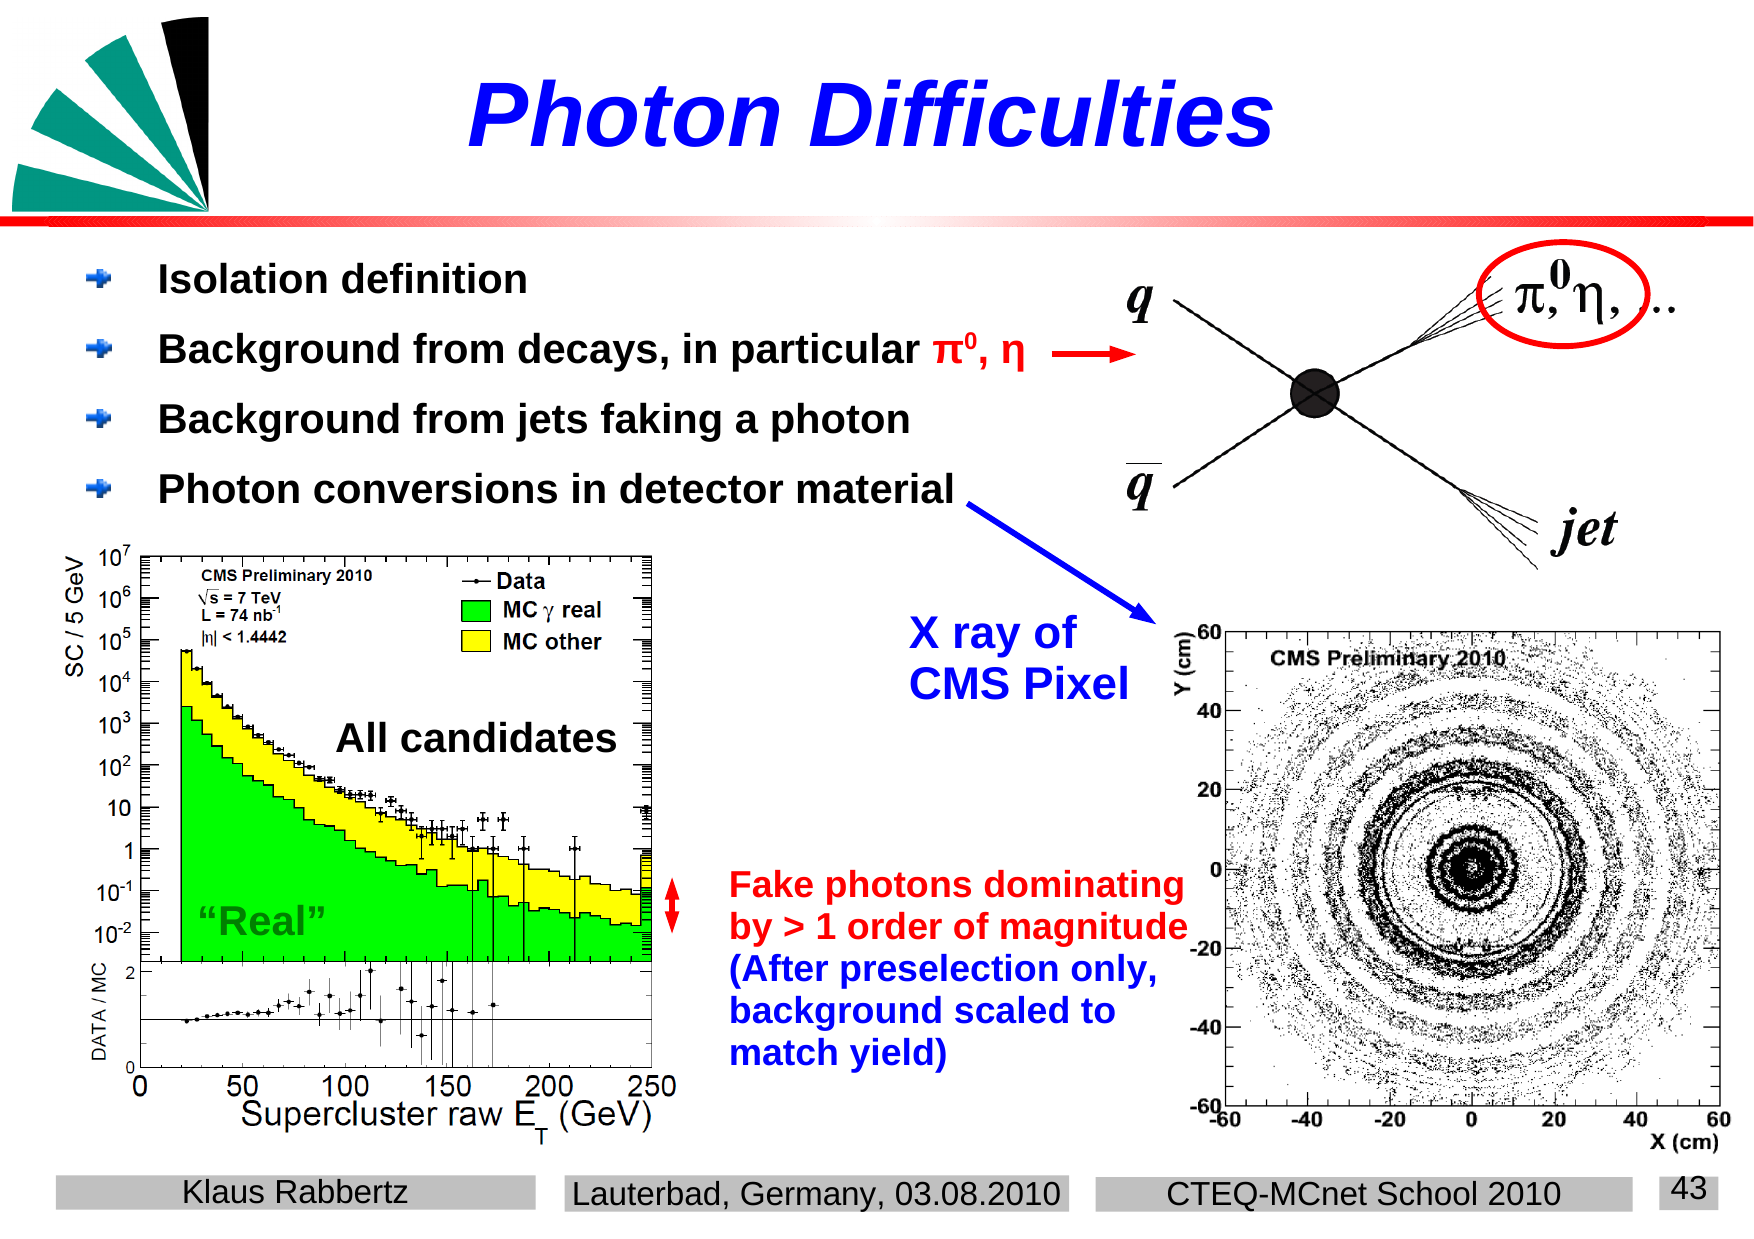

# Photon Difficulties
Isolation definition
Background from decays, in particular π0, η
Background from jets faking a photon
Photon conversions in detector material
X ray of
CMS Pixel
All candidates
Fake photons dominating by > 1 order of magnitude
(After preselection only, background scaled to match yield)
“Real”